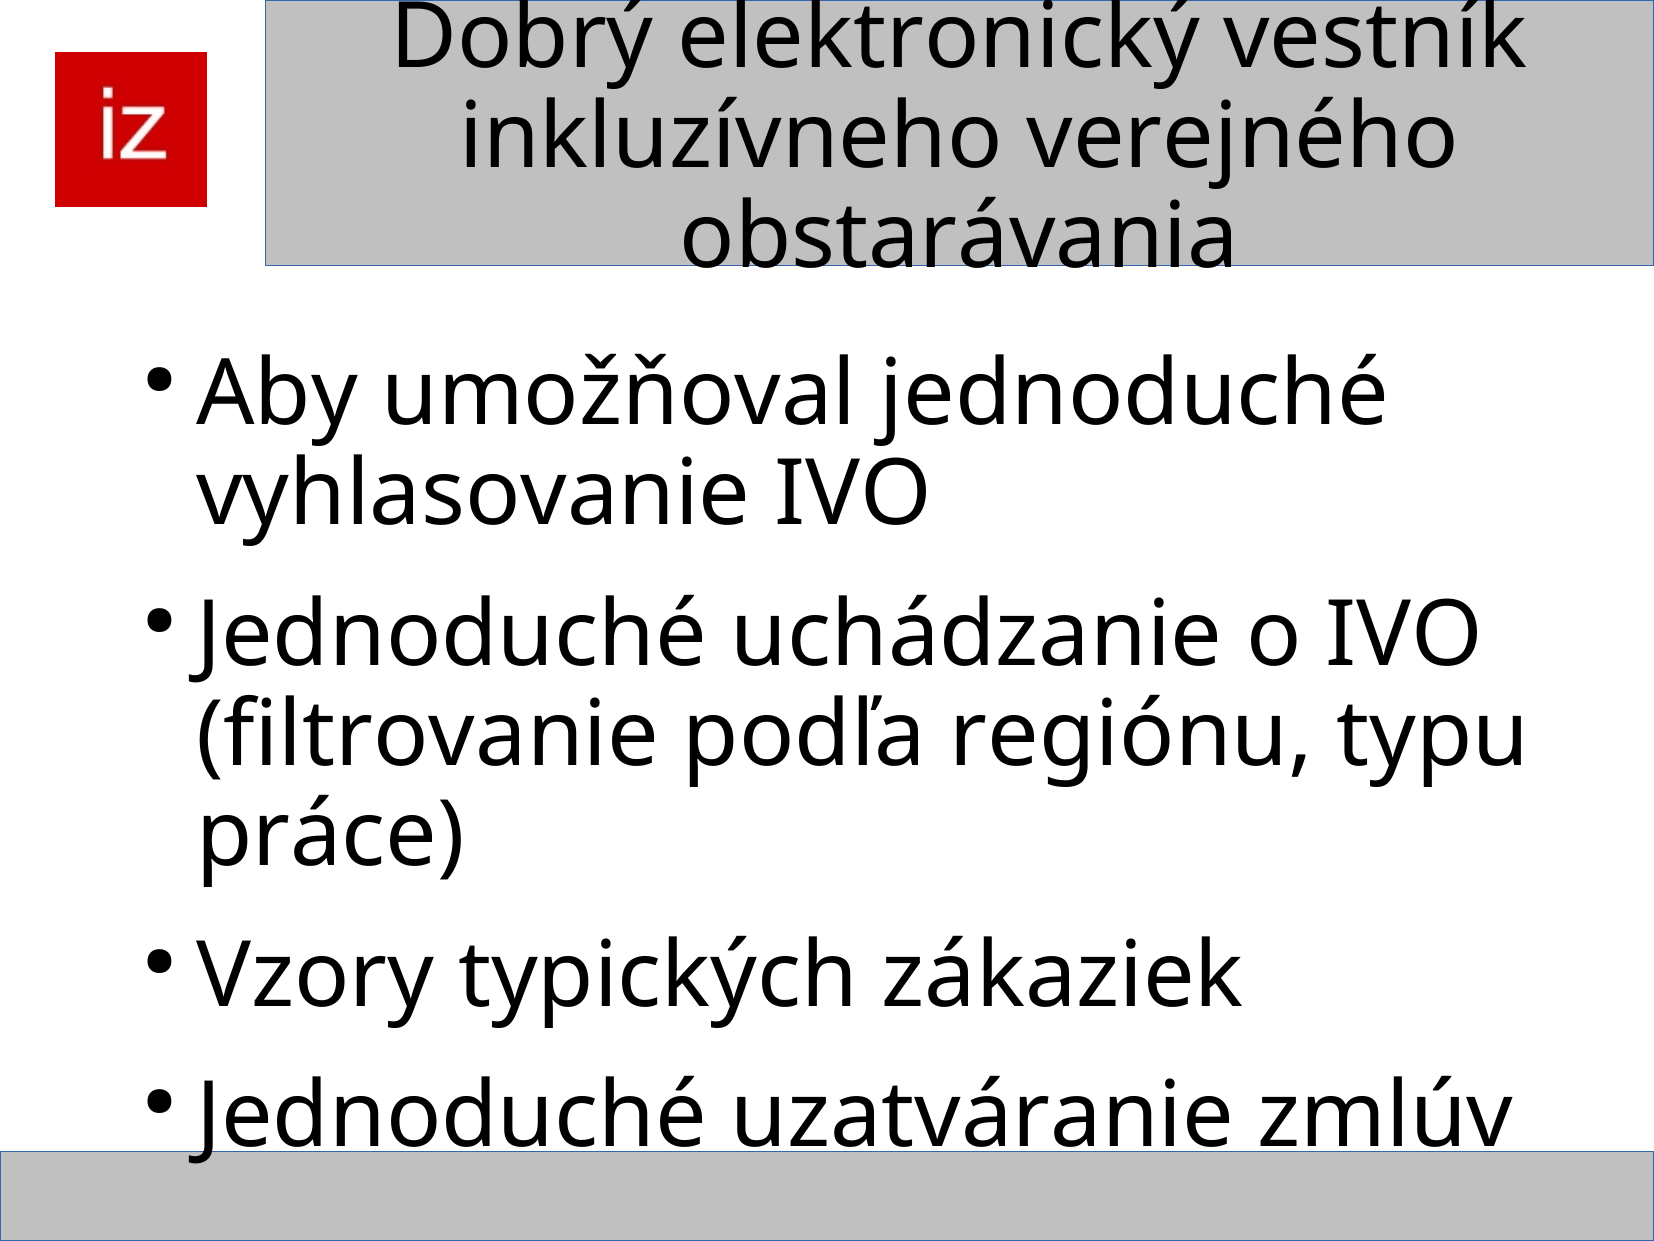

# Dobrý elektronický vestník inkluzívneho verejného obstarávania
Aby umožňoval jednoduché vyhlasovanie IVO
Jednoduché uchádzanie o IVO (filtrovanie podľa regiónu, typu práce)
Vzory typických zákaziek
Jednoduché uzatváranie zmlúv